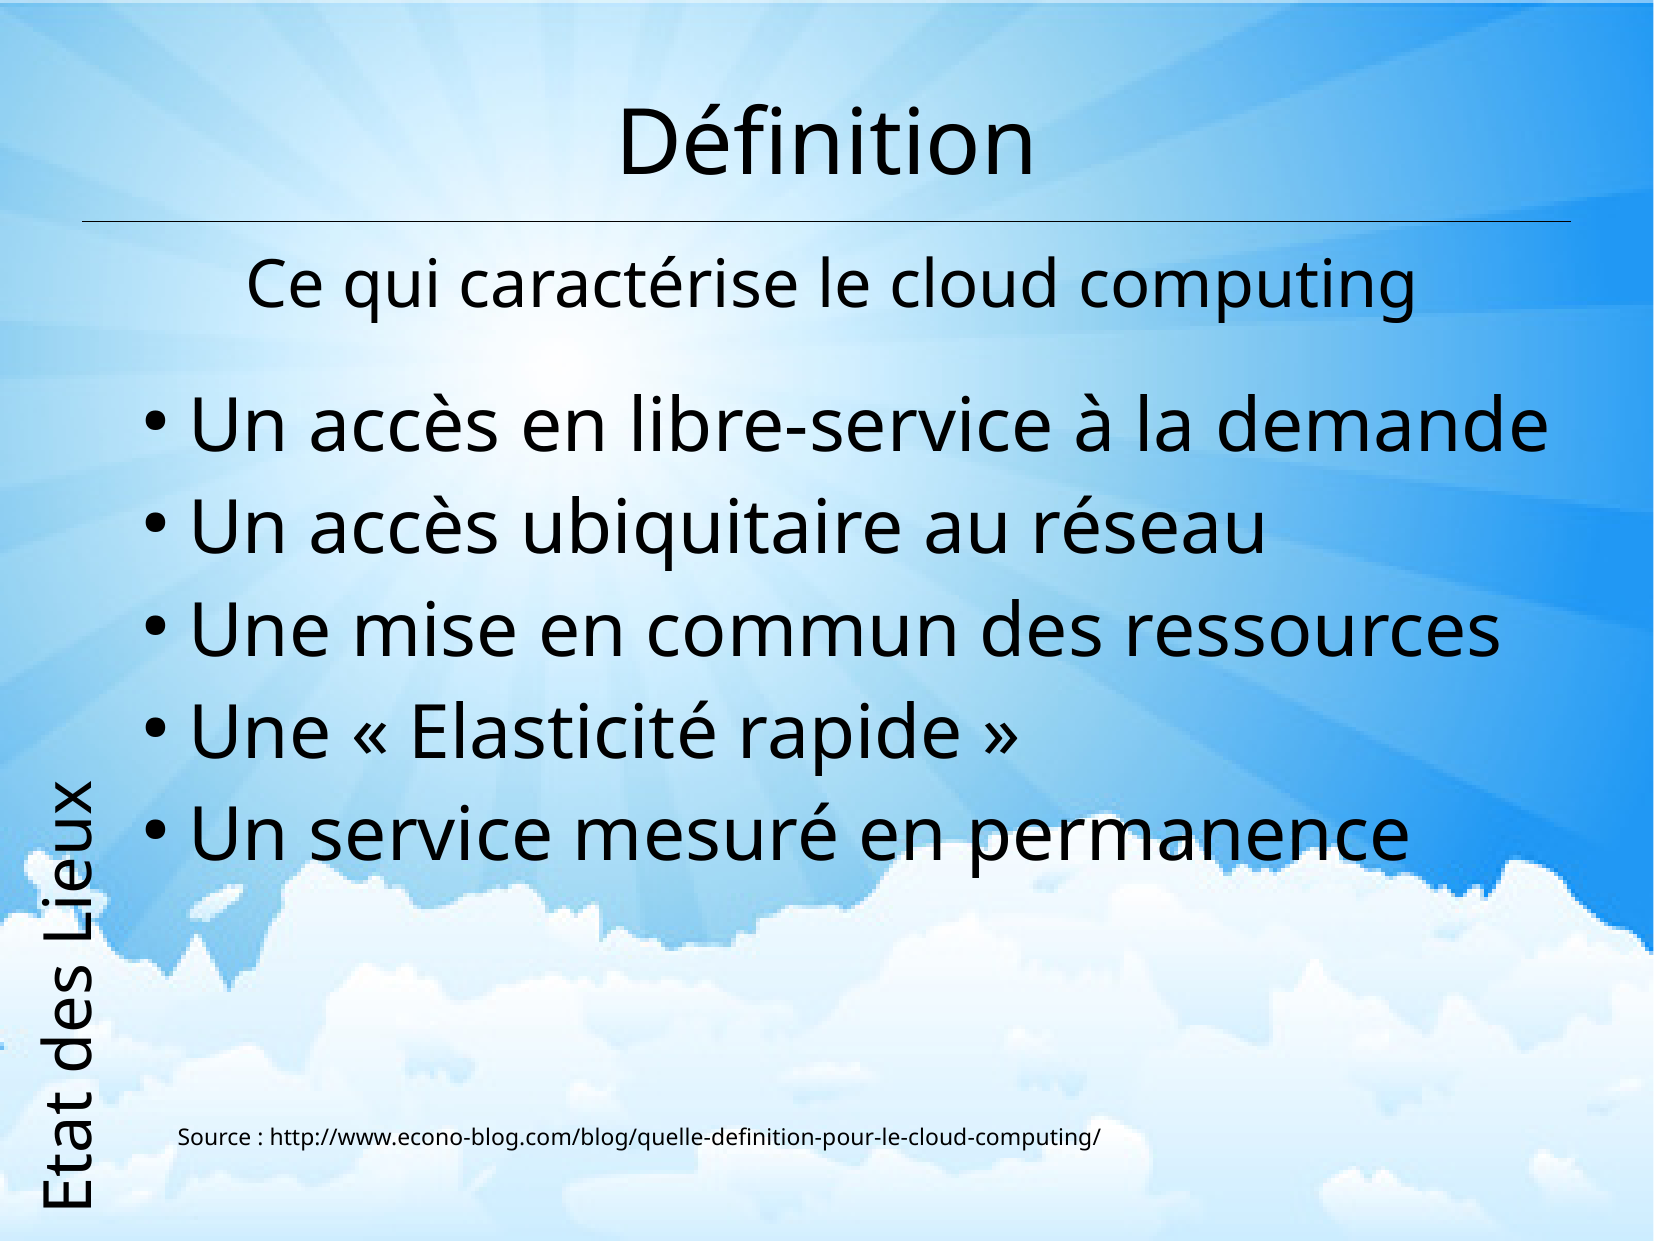

# Définition
Ce qui caractérise le cloud computing
 Un accès en libre-service à la demande
 Un accès ubiquitaire au réseau
 Une mise en commun des ressources
 Une « Elasticité rapide »
 Un service mesuré en permanence
Source : http://www.econo-blog.com/blog/quelle-definition-pour-le-cloud-computing/
Etat des Lieux